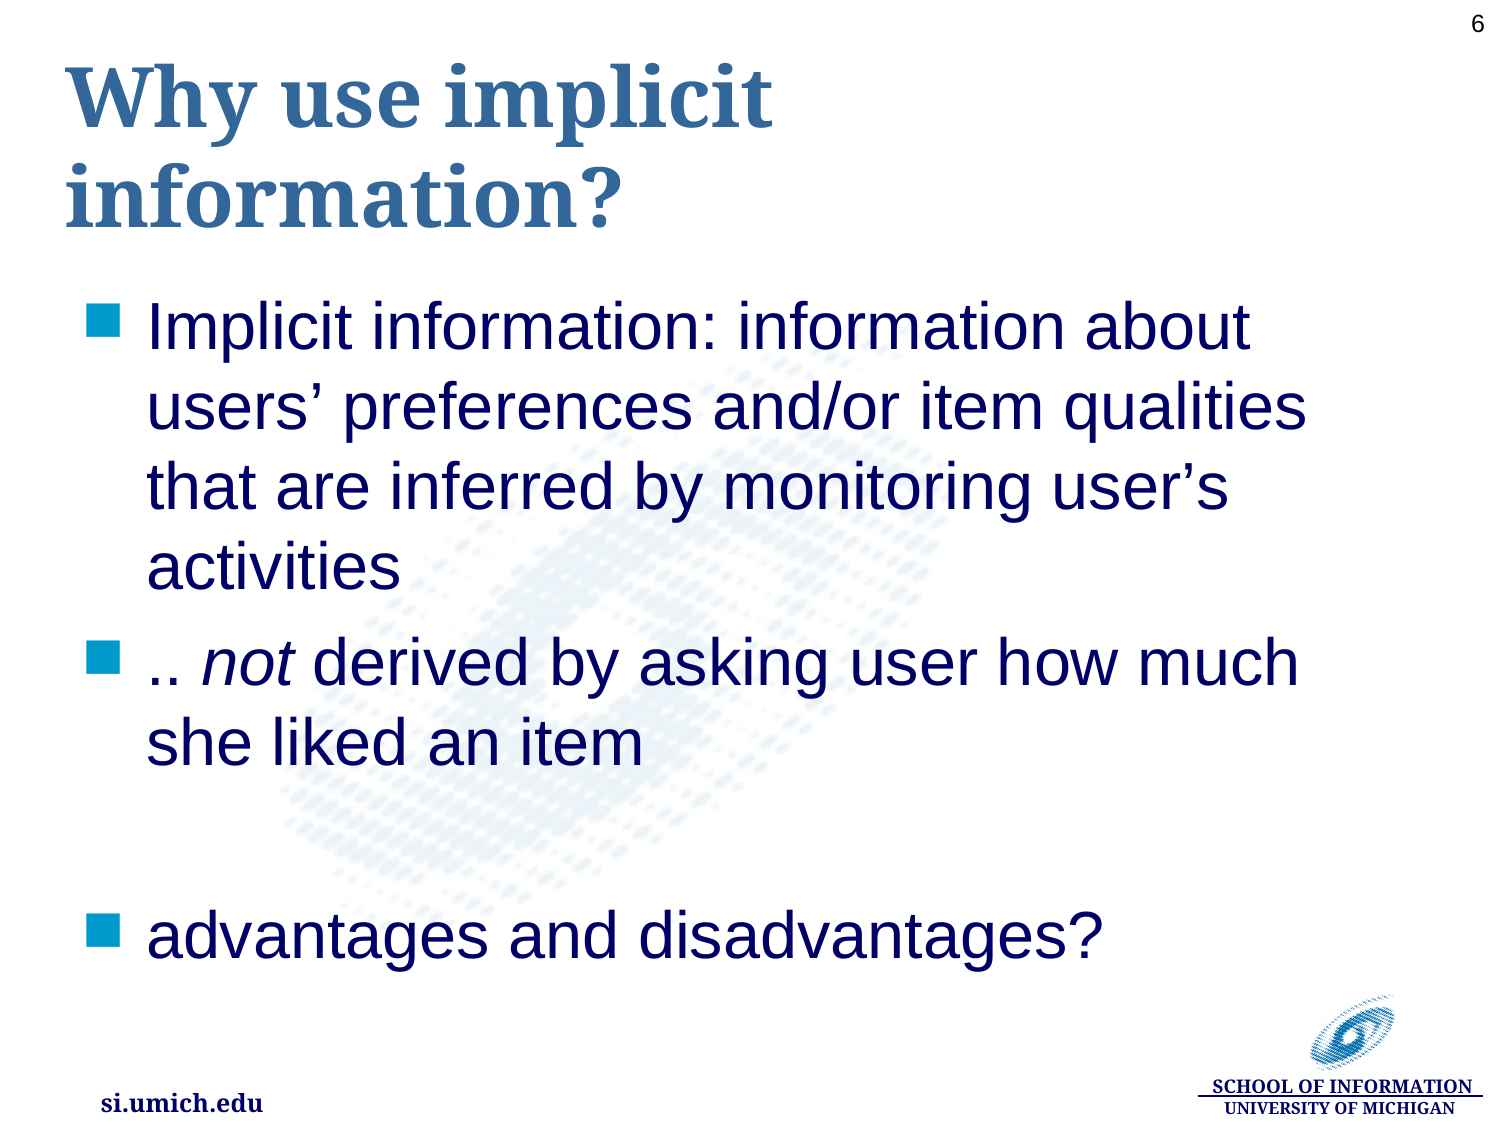

# Why use implicit information?
Implicit information: information about users’ preferences and/or item qualities that are inferred by monitoring user’s activities
.. not derived by asking user how much she liked an item
advantages and disadvantages?